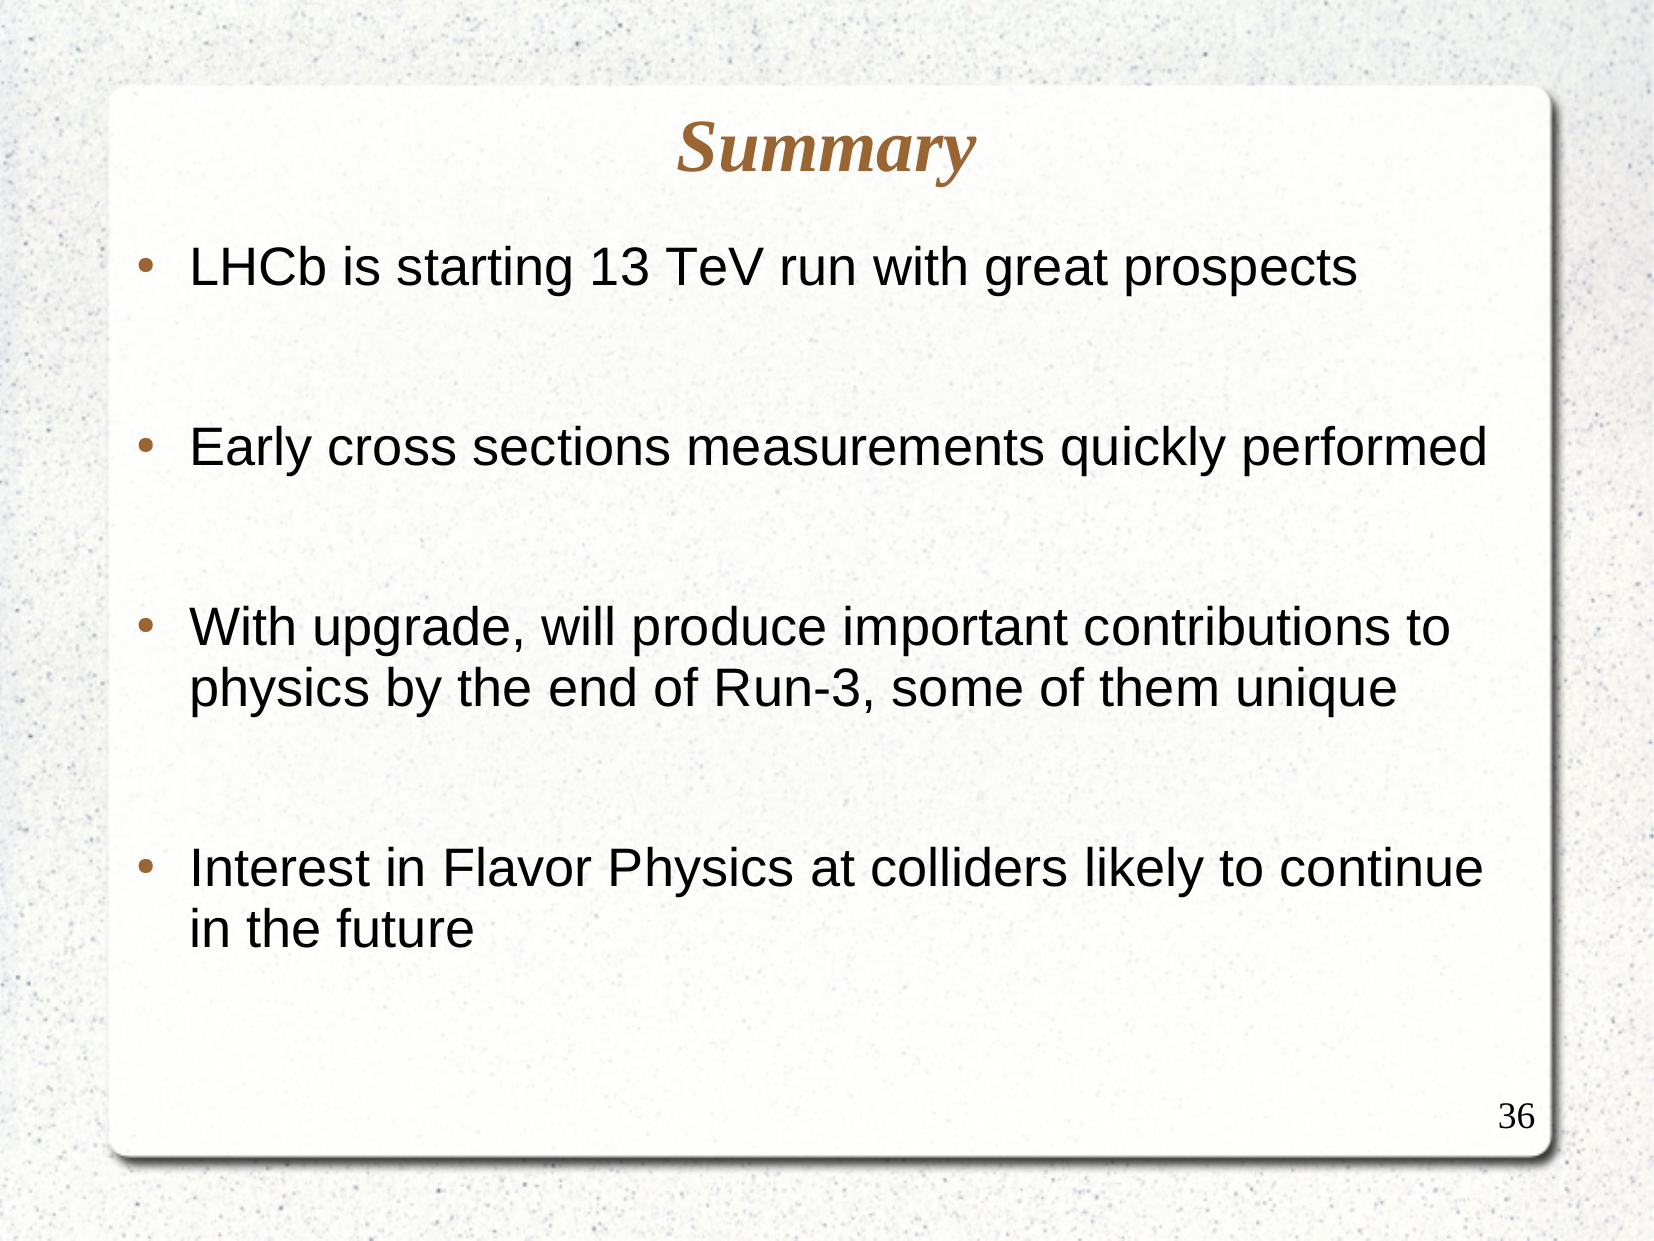

# Summary
LHCb is starting 13 TeV run with great prospects
Early cross sections measurements quickly performed
With upgrade, will produce important contributions to physics by the end of Run-3, some of them unique
Interest in Flavor Physics at colliders likely to continue in the future
36